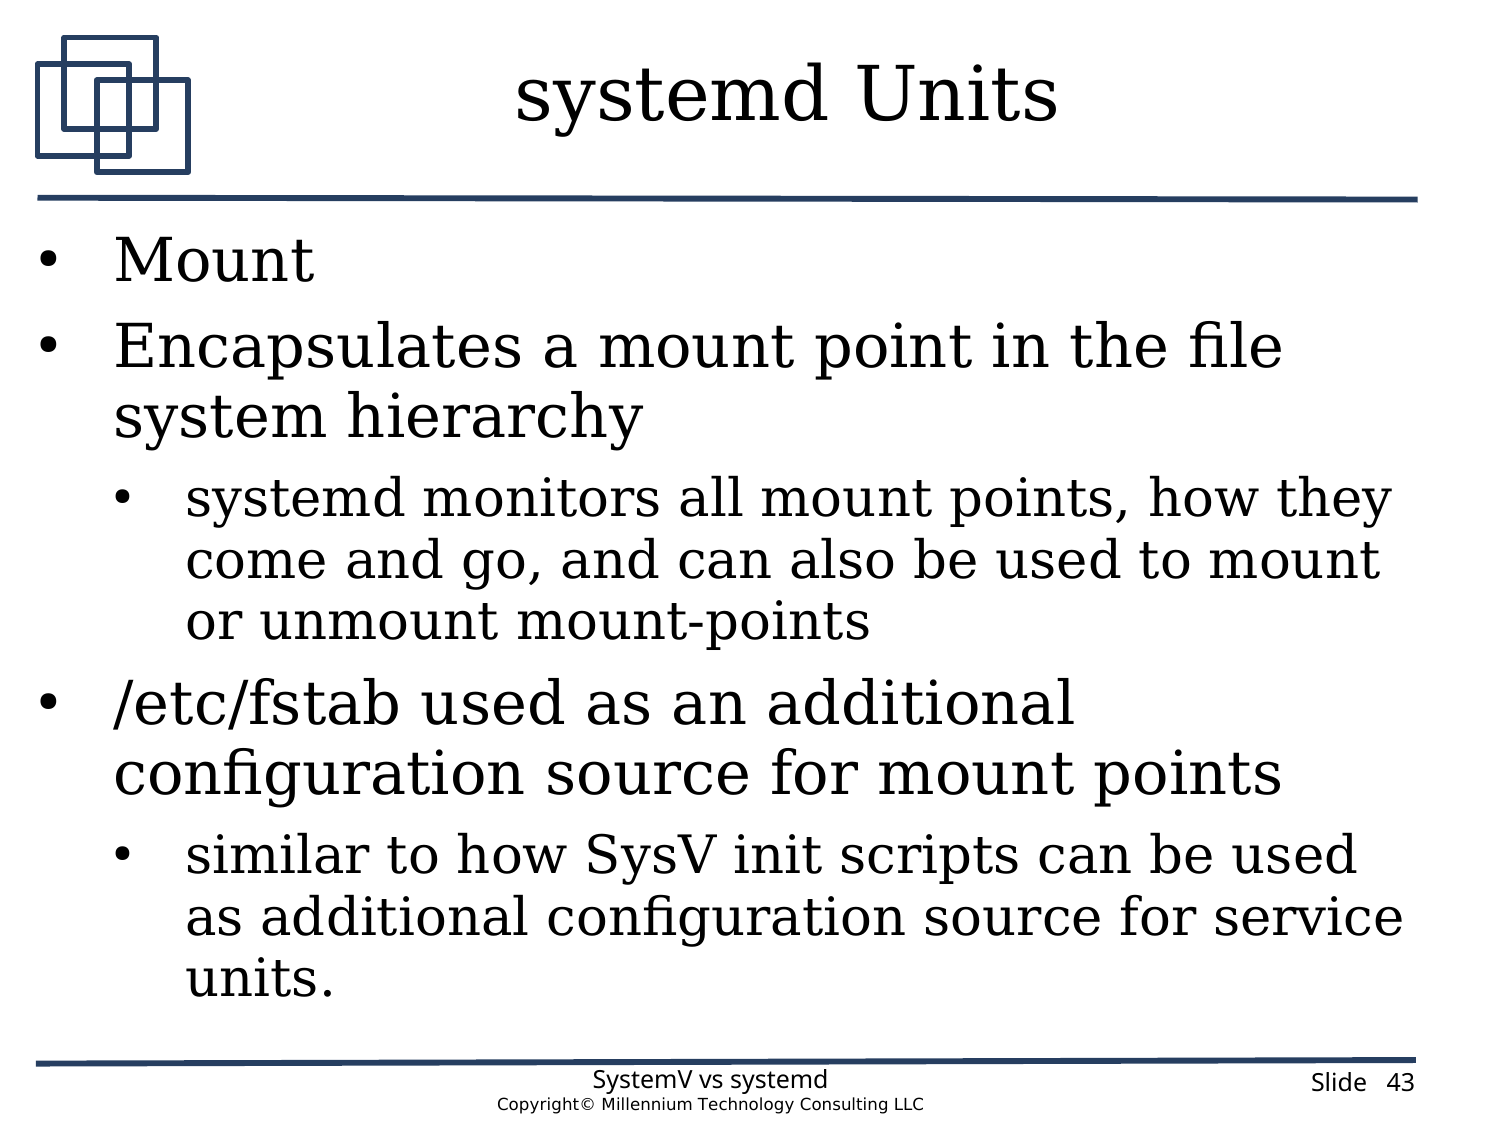

# systemd Units
Mount
Encapsulates a mount point in the file system hierarchy
systemd monitors all mount points, how they come and go, and can also be used to mount or unmount mount-points
/etc/fstab used as an additional configuration source for mount points
similar to how SysV init scripts can be used as additional configuration source for service units.